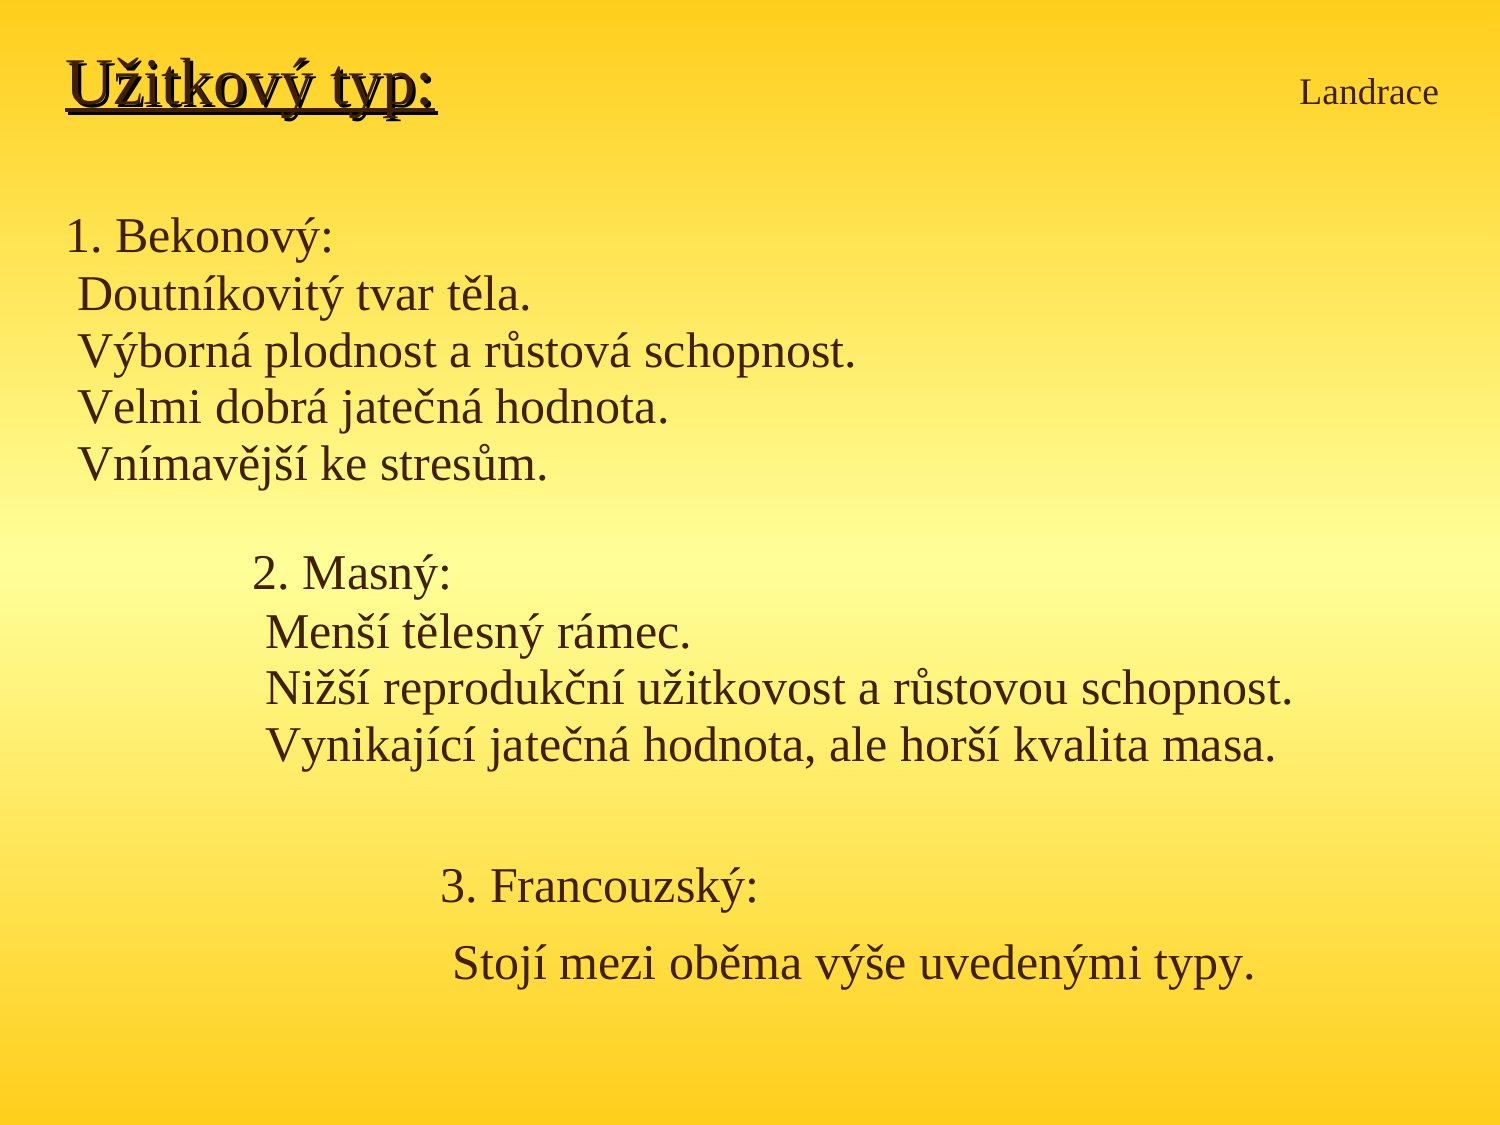

Užitkový typ:					 Landrace
1. Bekonový:
 Doutníkovitý tvar těla.
 Výborná plodnost a růstová schopnost.
 Velmi dobrá jatečná hodnota.
 Vnímavější ke stresům.
2. Masný:
 Menší tělesný rámec.
 Nižší reprodukční užitkovost a růstovou schopnost.
 Vynikající jatečná hodnota, ale horší kvalita masa.
3. Francouzský:
 Stojí mezi oběma výše uvedenými typy.